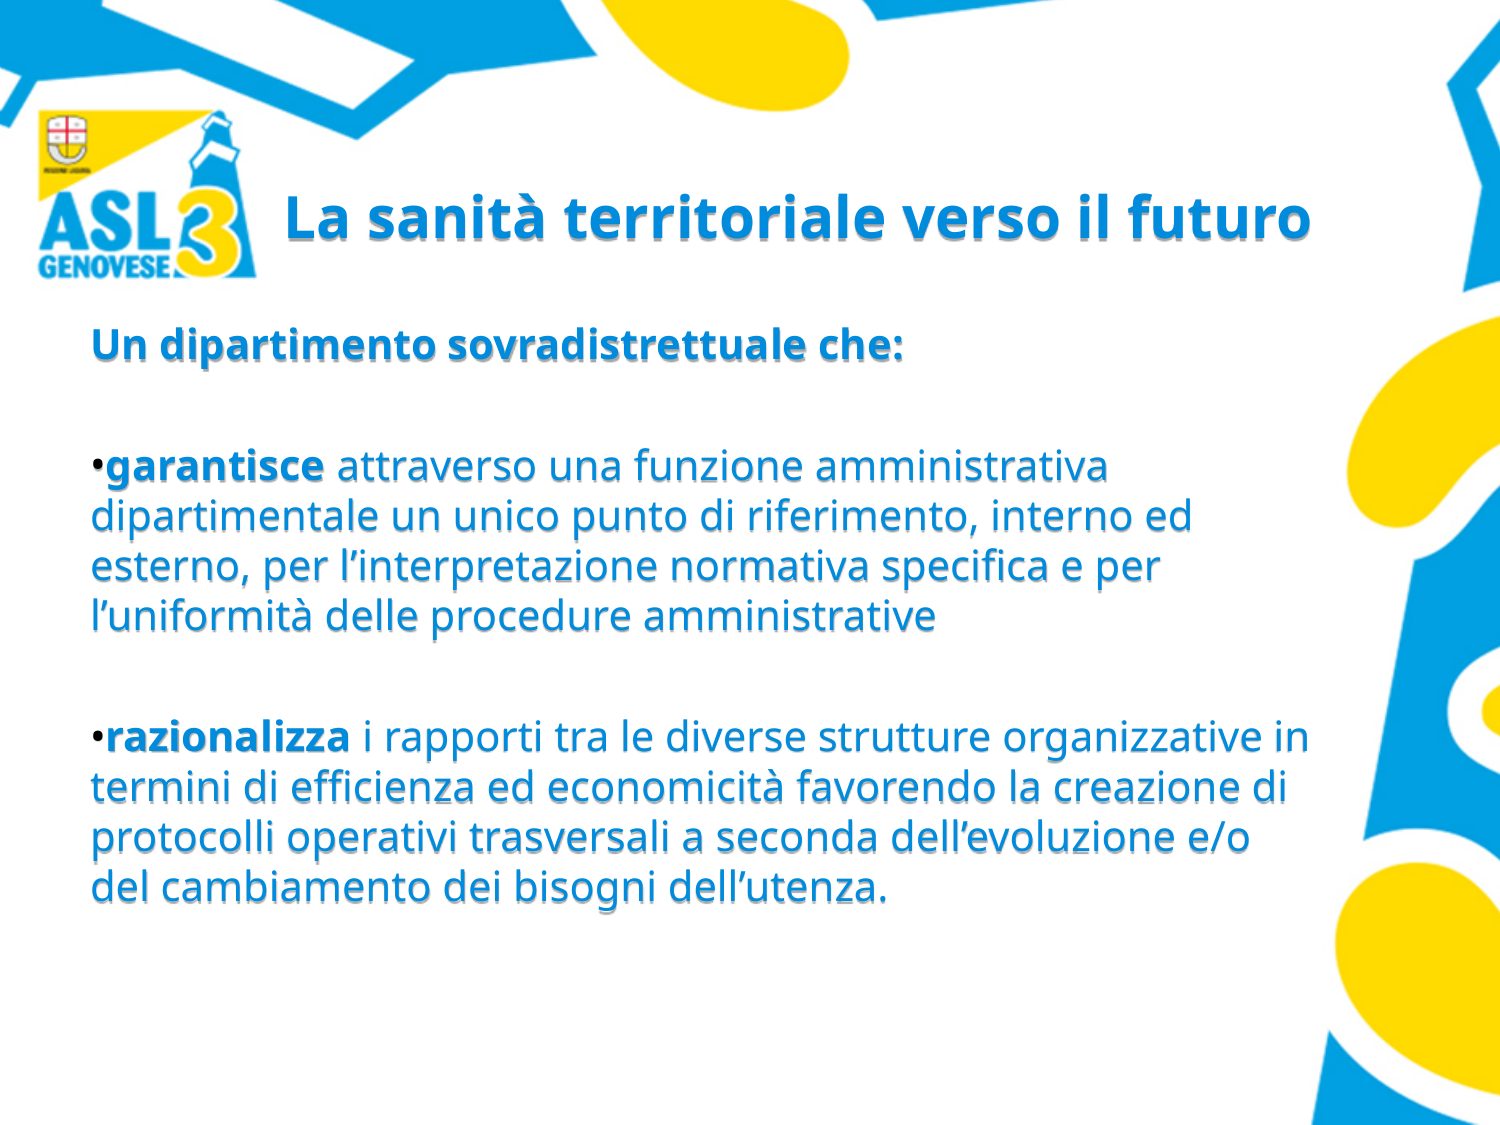

# La sanità territoriale verso il futuro
Un dipartimento sovradistrettuale che:
garantisce attraverso una funzione amministrativa dipartimentale un unico punto di riferimento, interno ed esterno, per l’interpretazione normativa specifica e per l’uniformità delle procedure amministrative
razionalizza i rapporti tra le diverse strutture organizzative in termini di efficienza ed economicità favorendo la creazione di protocolli operativi trasversali a seconda dell’evoluzione e/o del cambiamento dei bisogni dell’utenza.